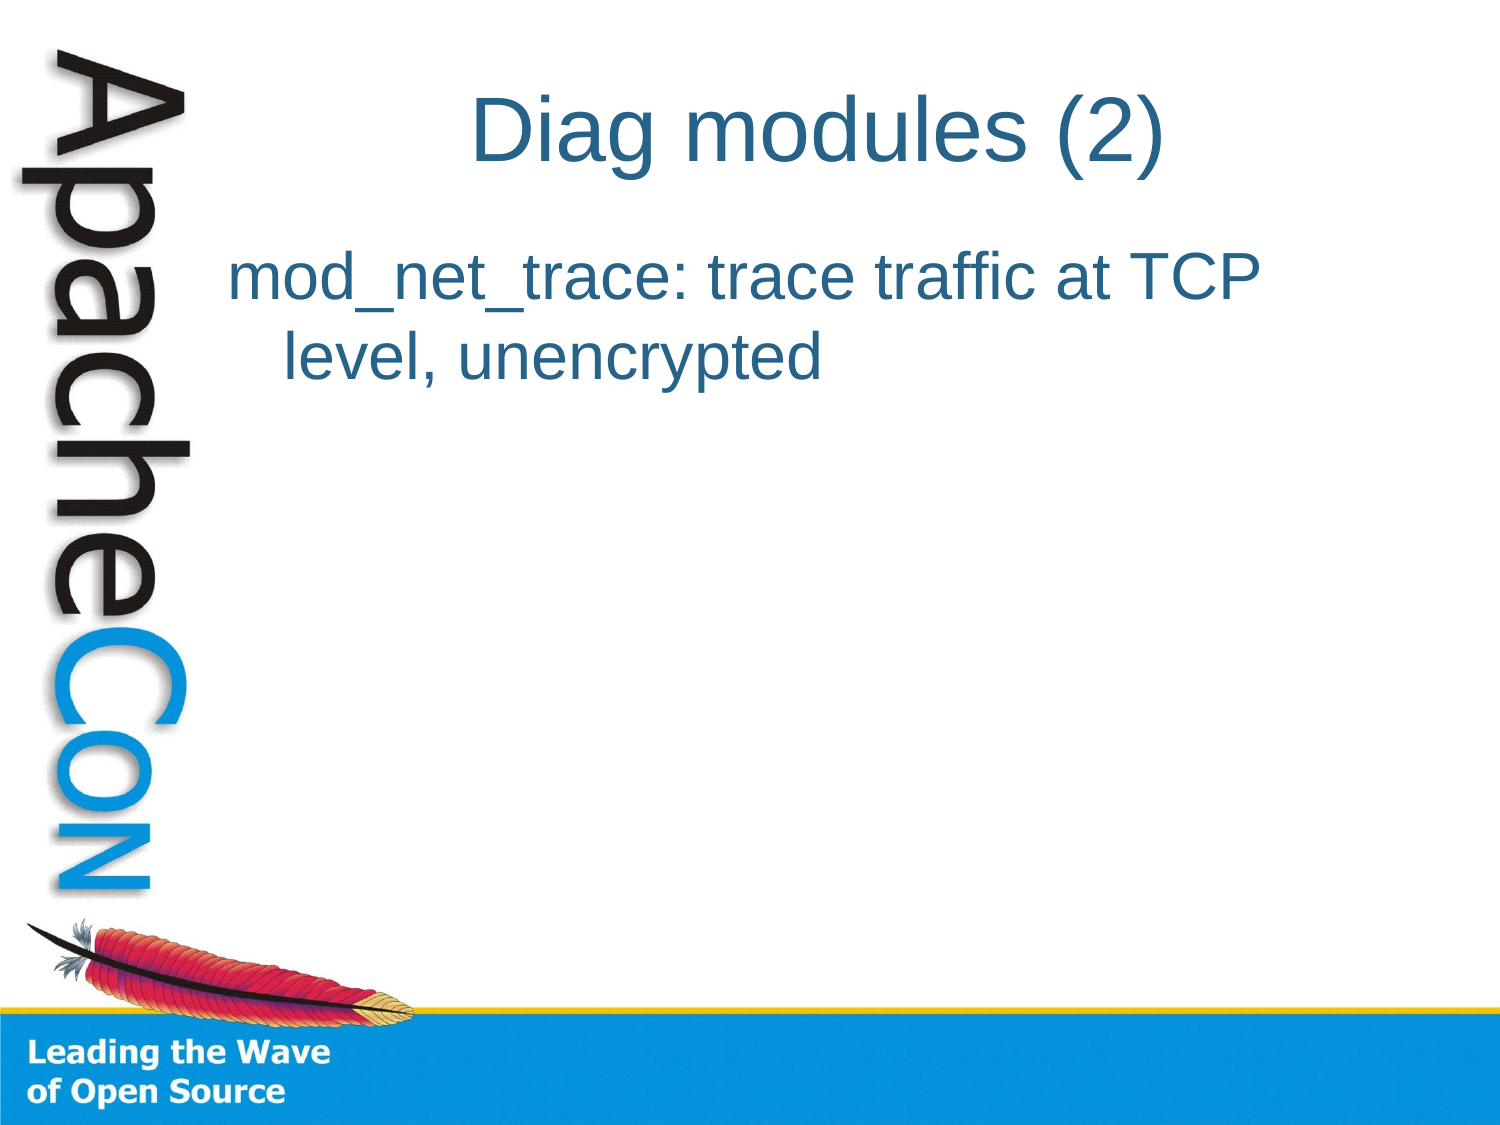

# Diag modules (2)
mod_net_trace: trace traffic at TCP level, unencrypted